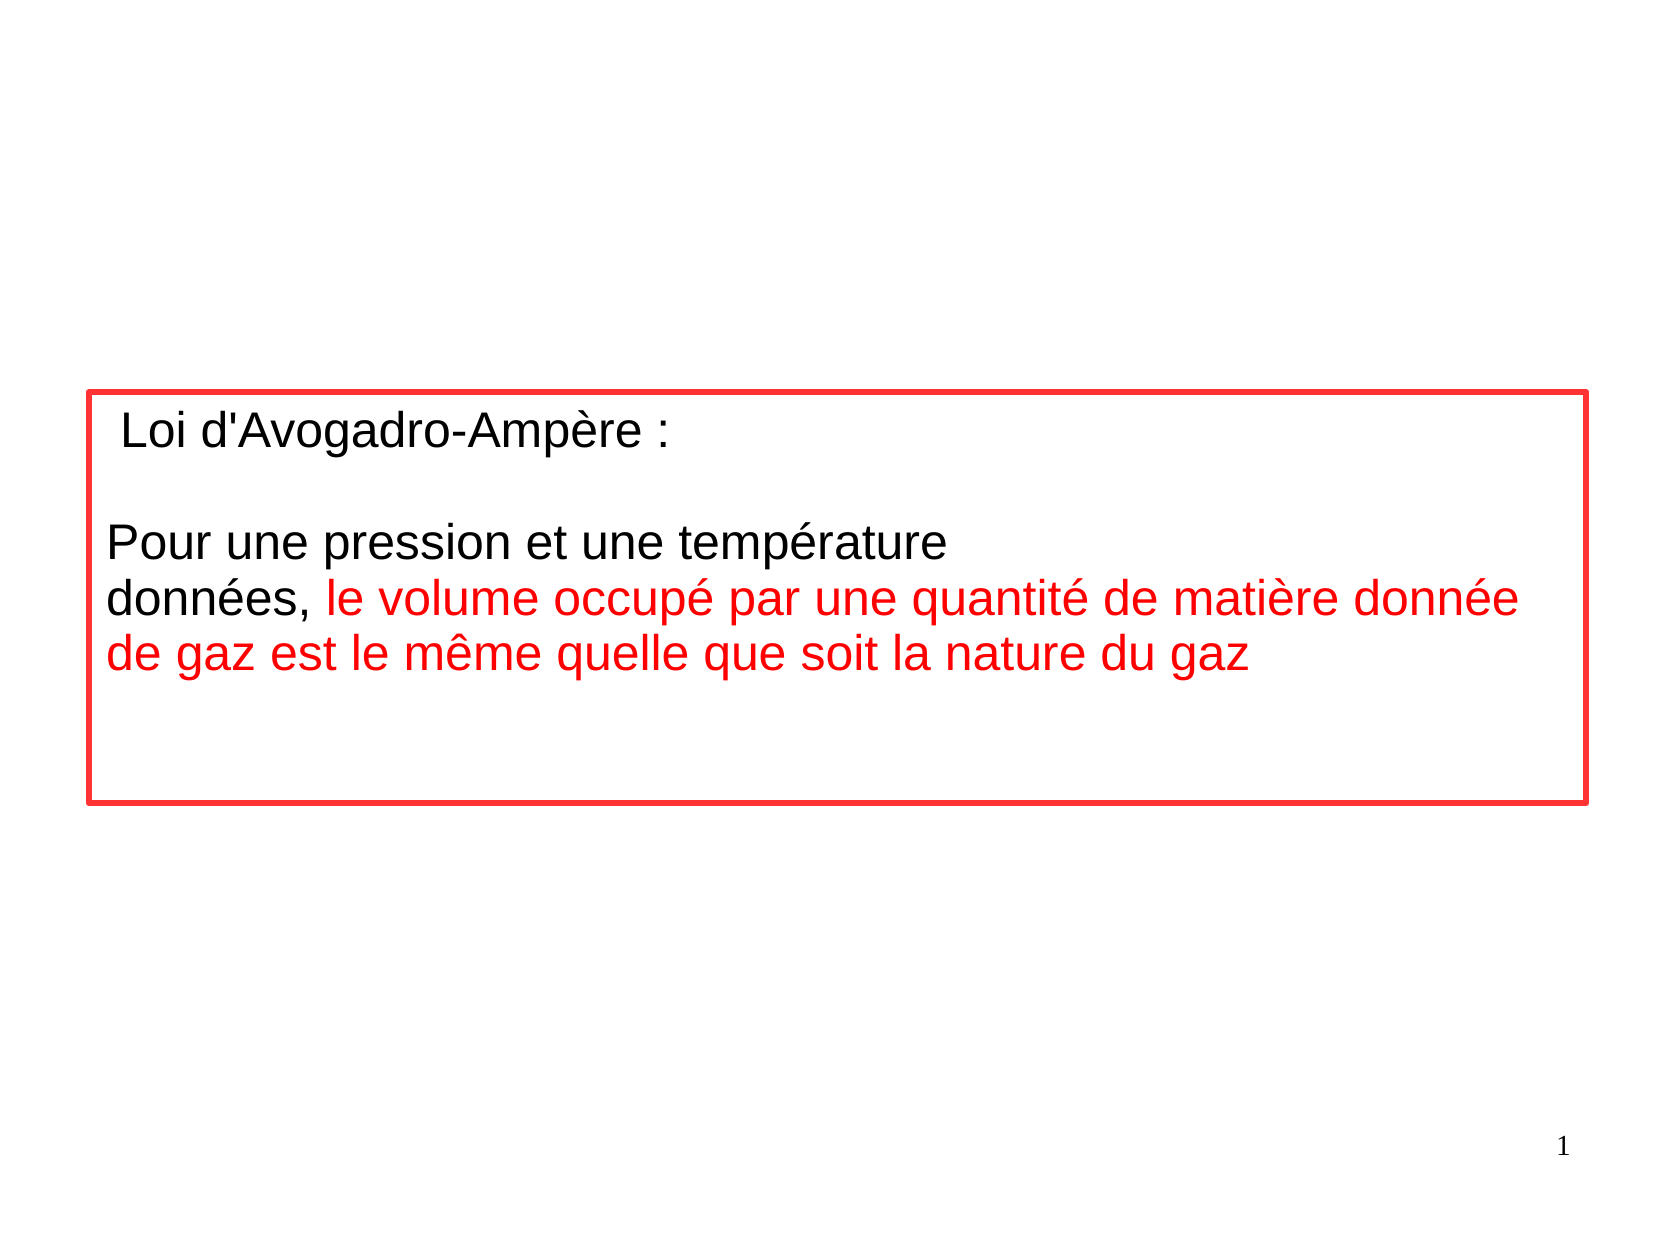

Loi d'Avogadro-Ampère :
Pour une pression et une température
données, le volume occupé par une quantité de matière donnée
de gaz est le même quelle que soit la nature du gaz
1